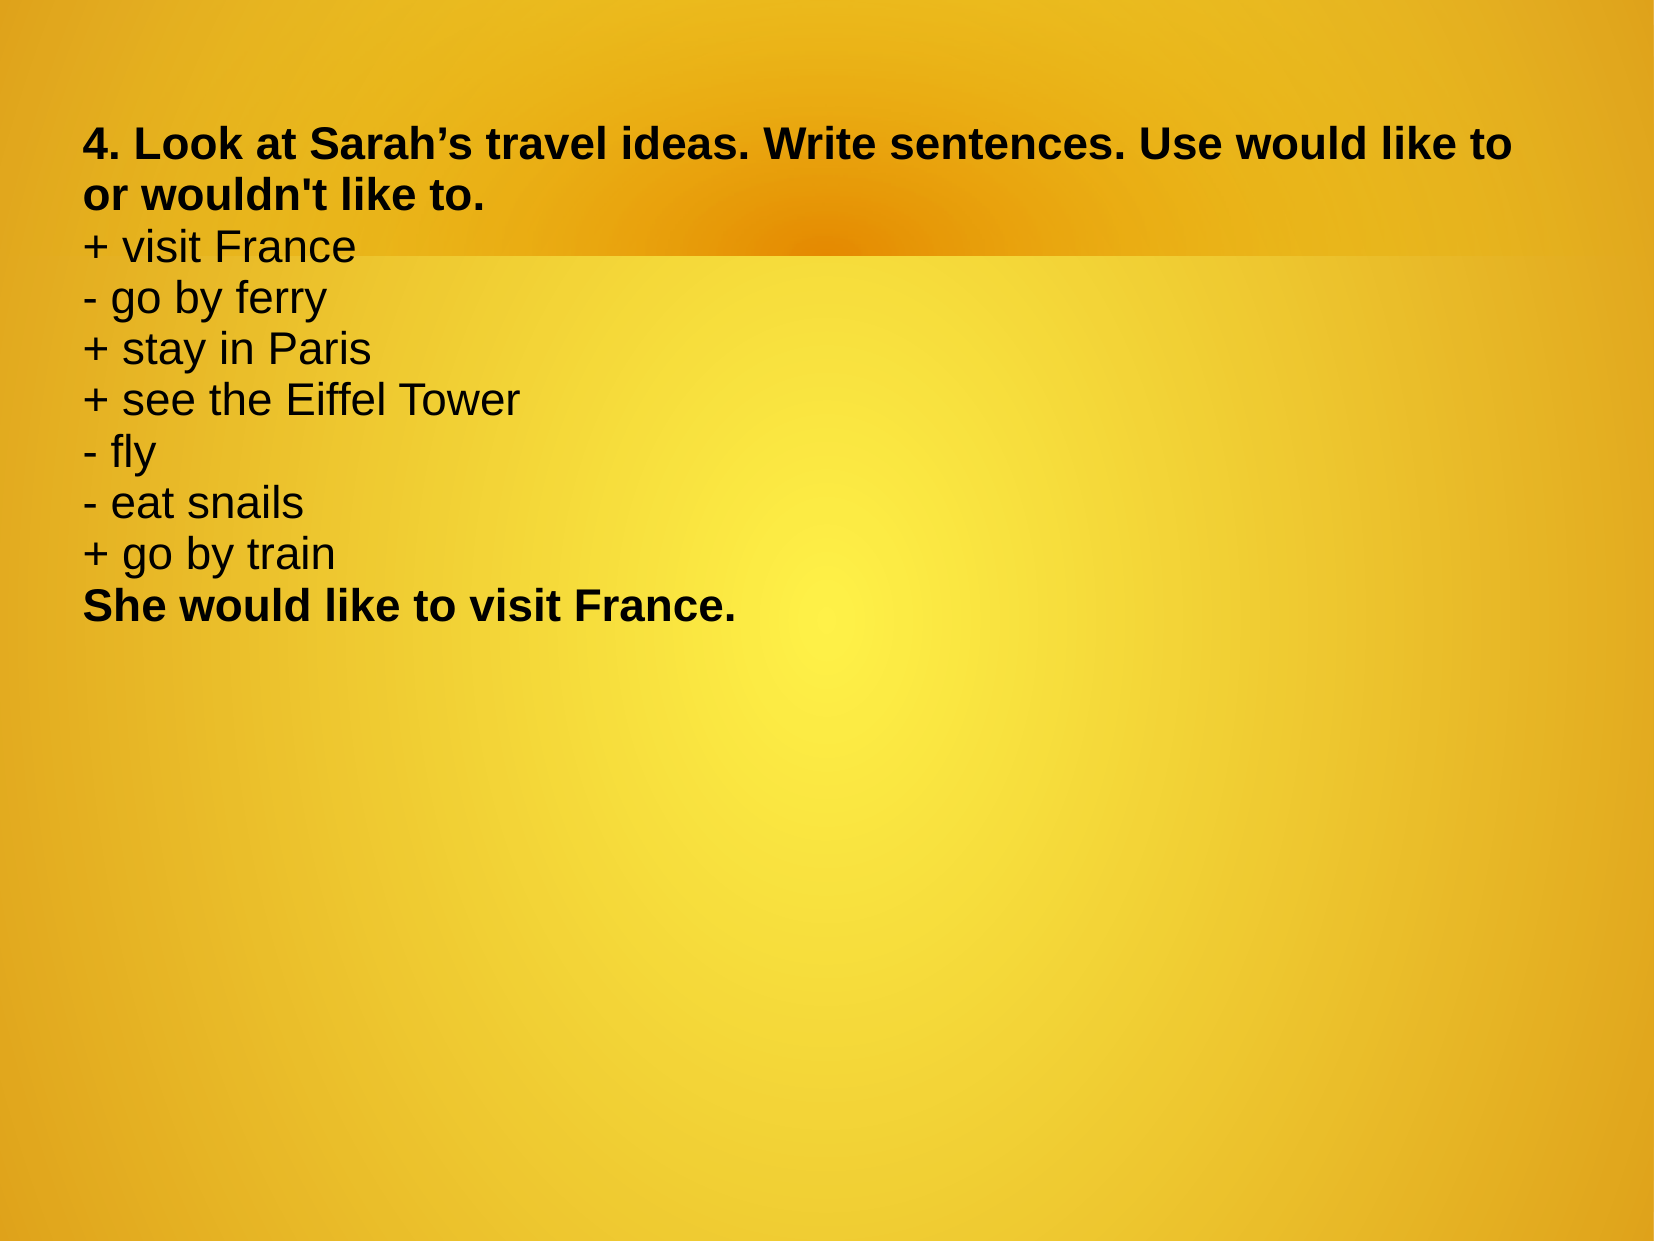

# 4. Look at Sarah’s travel ideas. Write sentences. Use would like to or wouldn't like to.
+ visit France
- go by ferry
+ stay in Paris
+ see the Eiffel Tower
- fly
- eat snails
+ go by train
She would like to visit France.